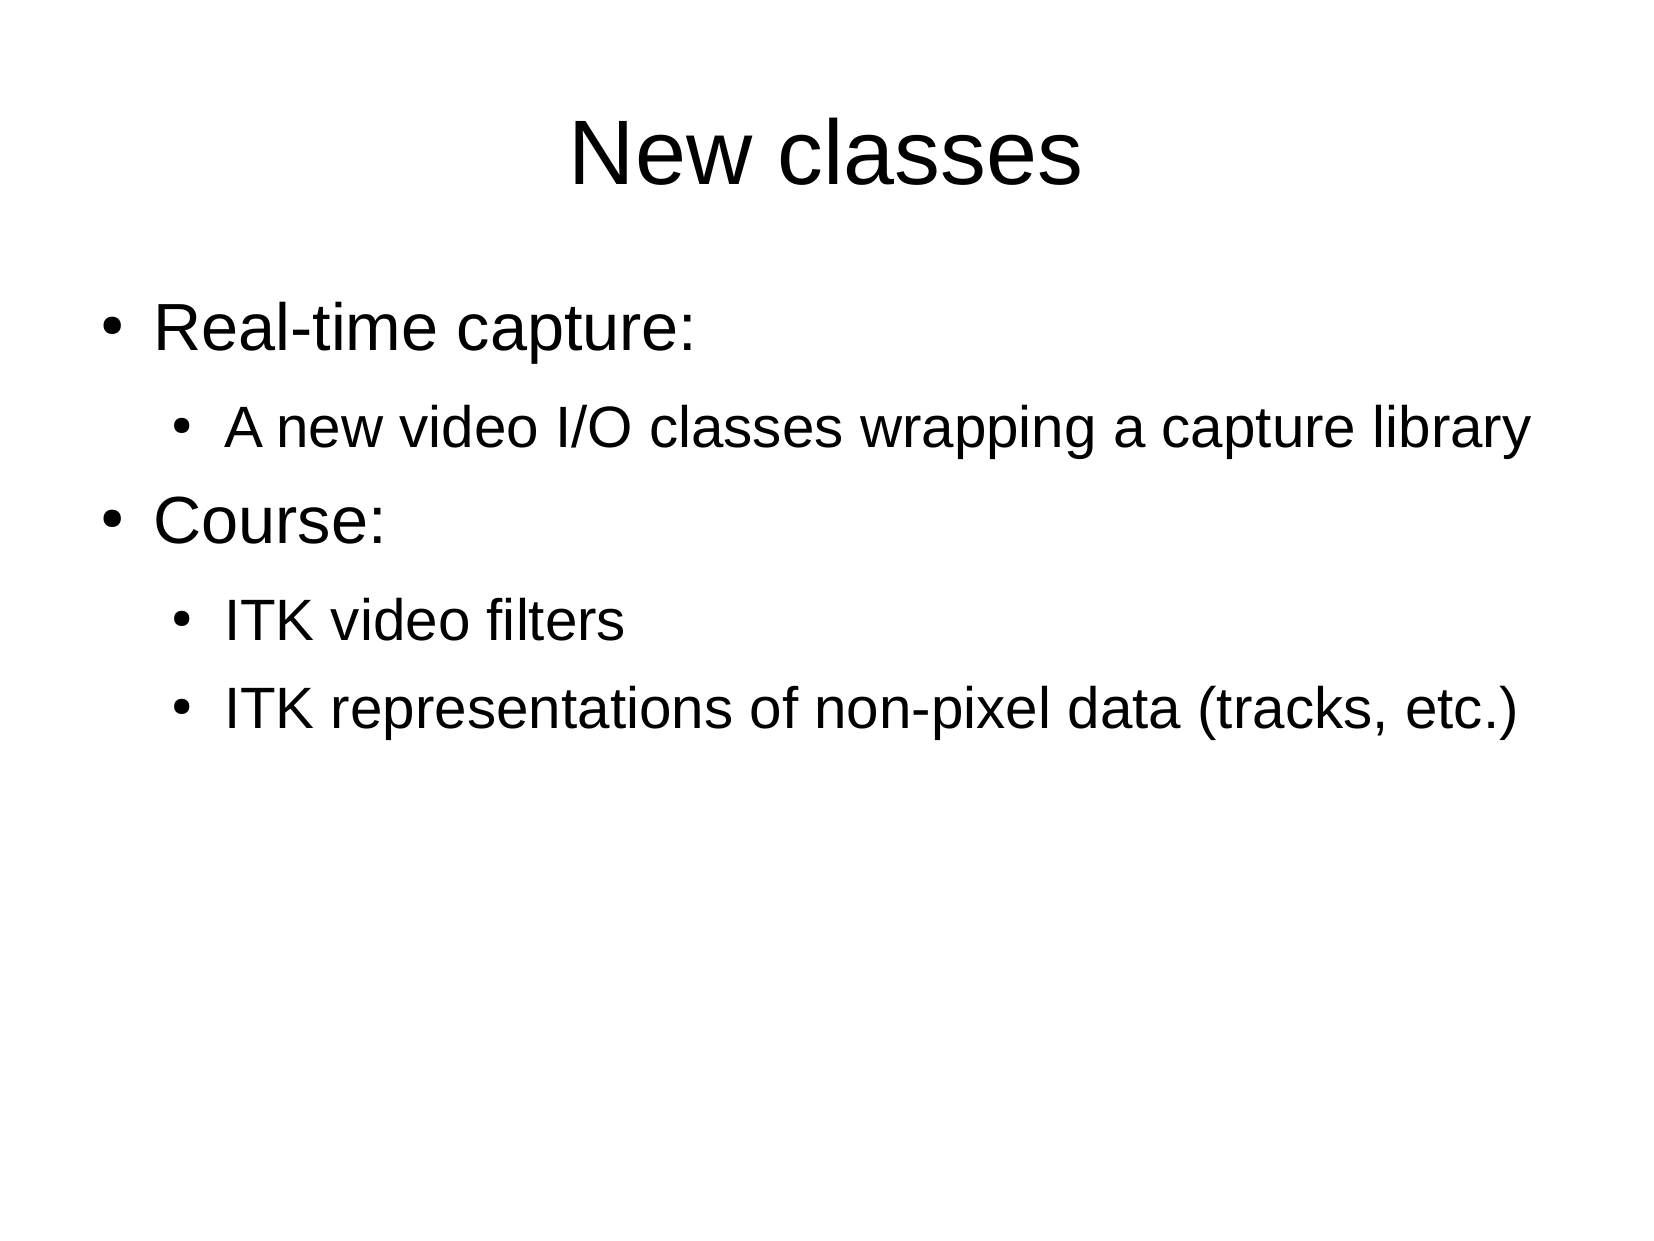

# New classes
Real-time capture:
A new video I/O classes wrapping a capture library
Course:
ITK video filters
ITK representations of non-pixel data (tracks, etc.)